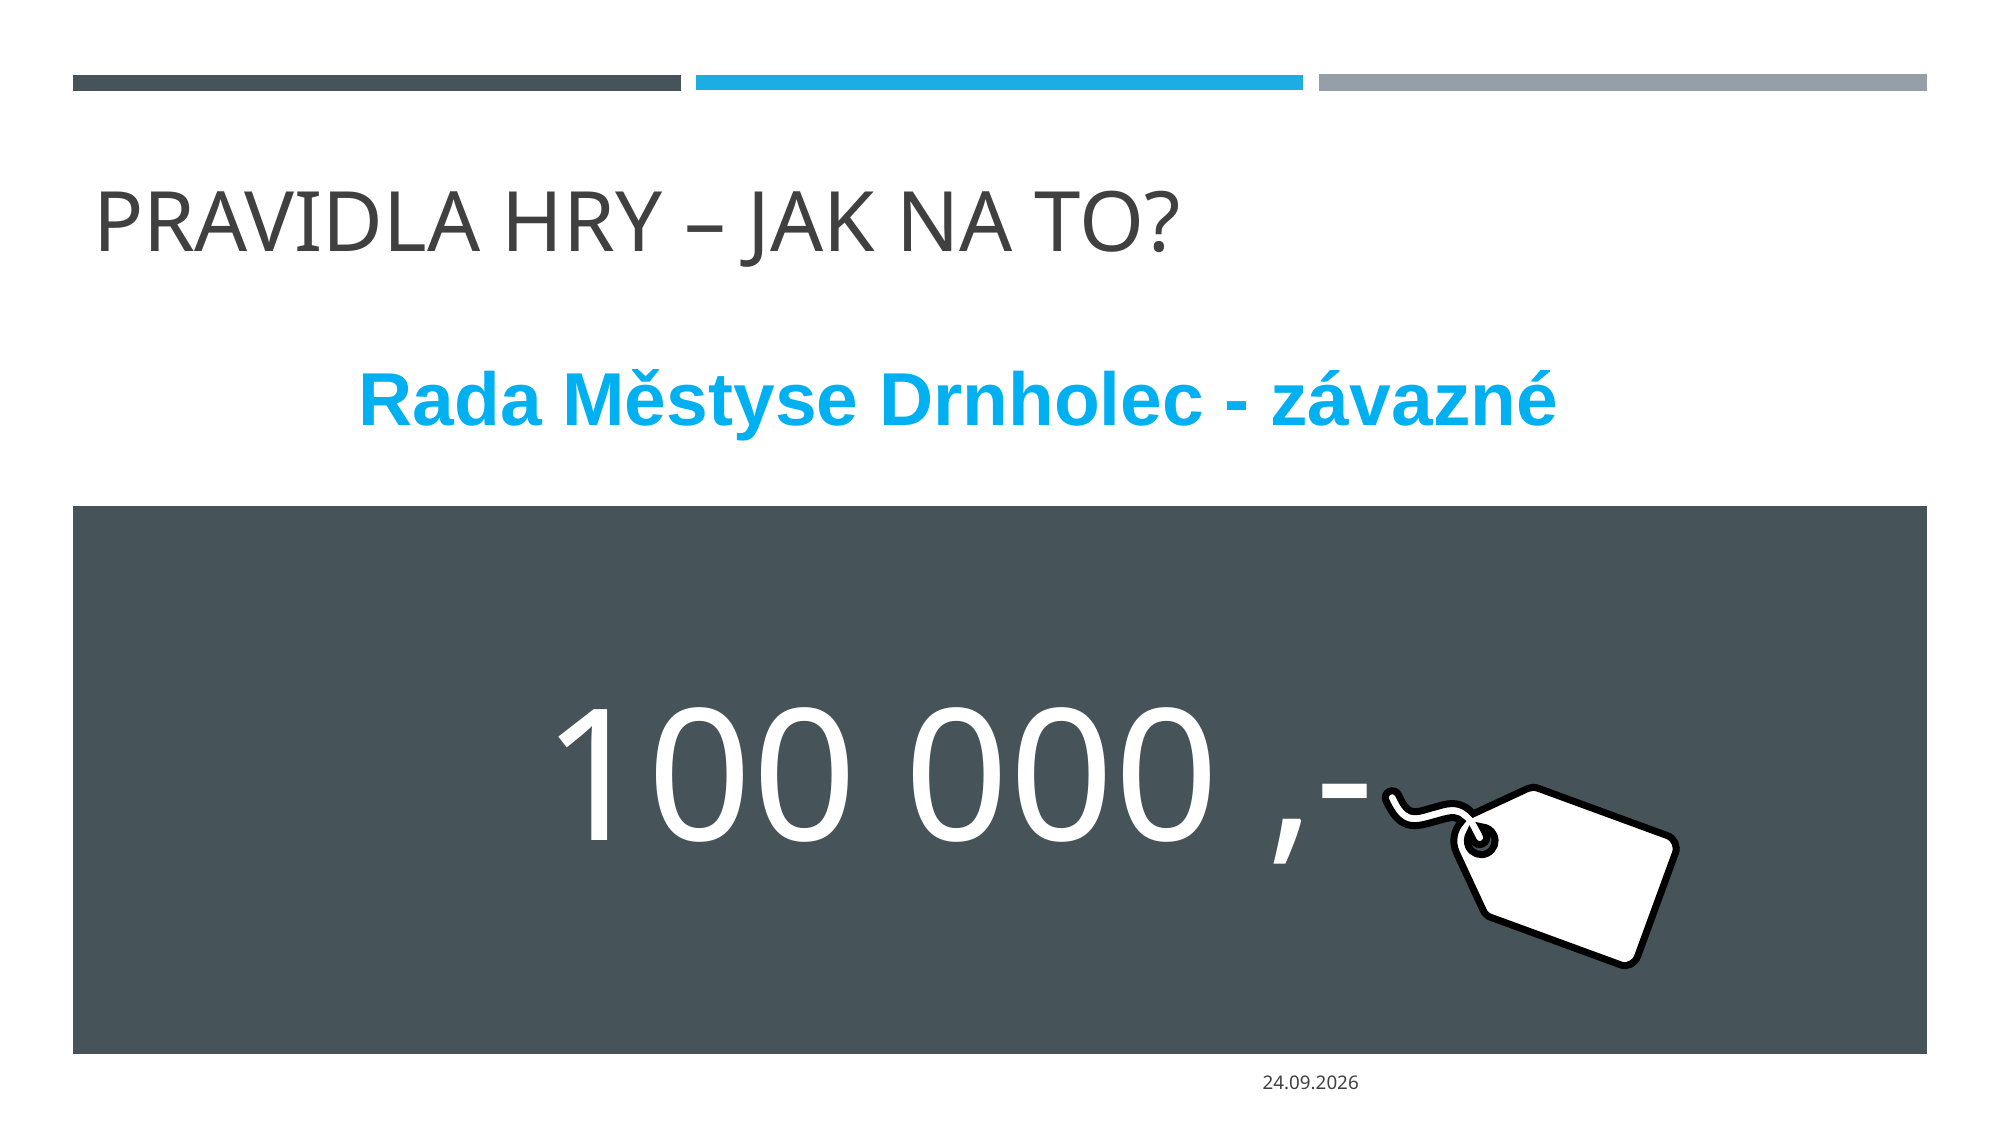

# Pravidla HRY – jak na to?
Rada Městyse Drnholec - závazné
100 000 ,-